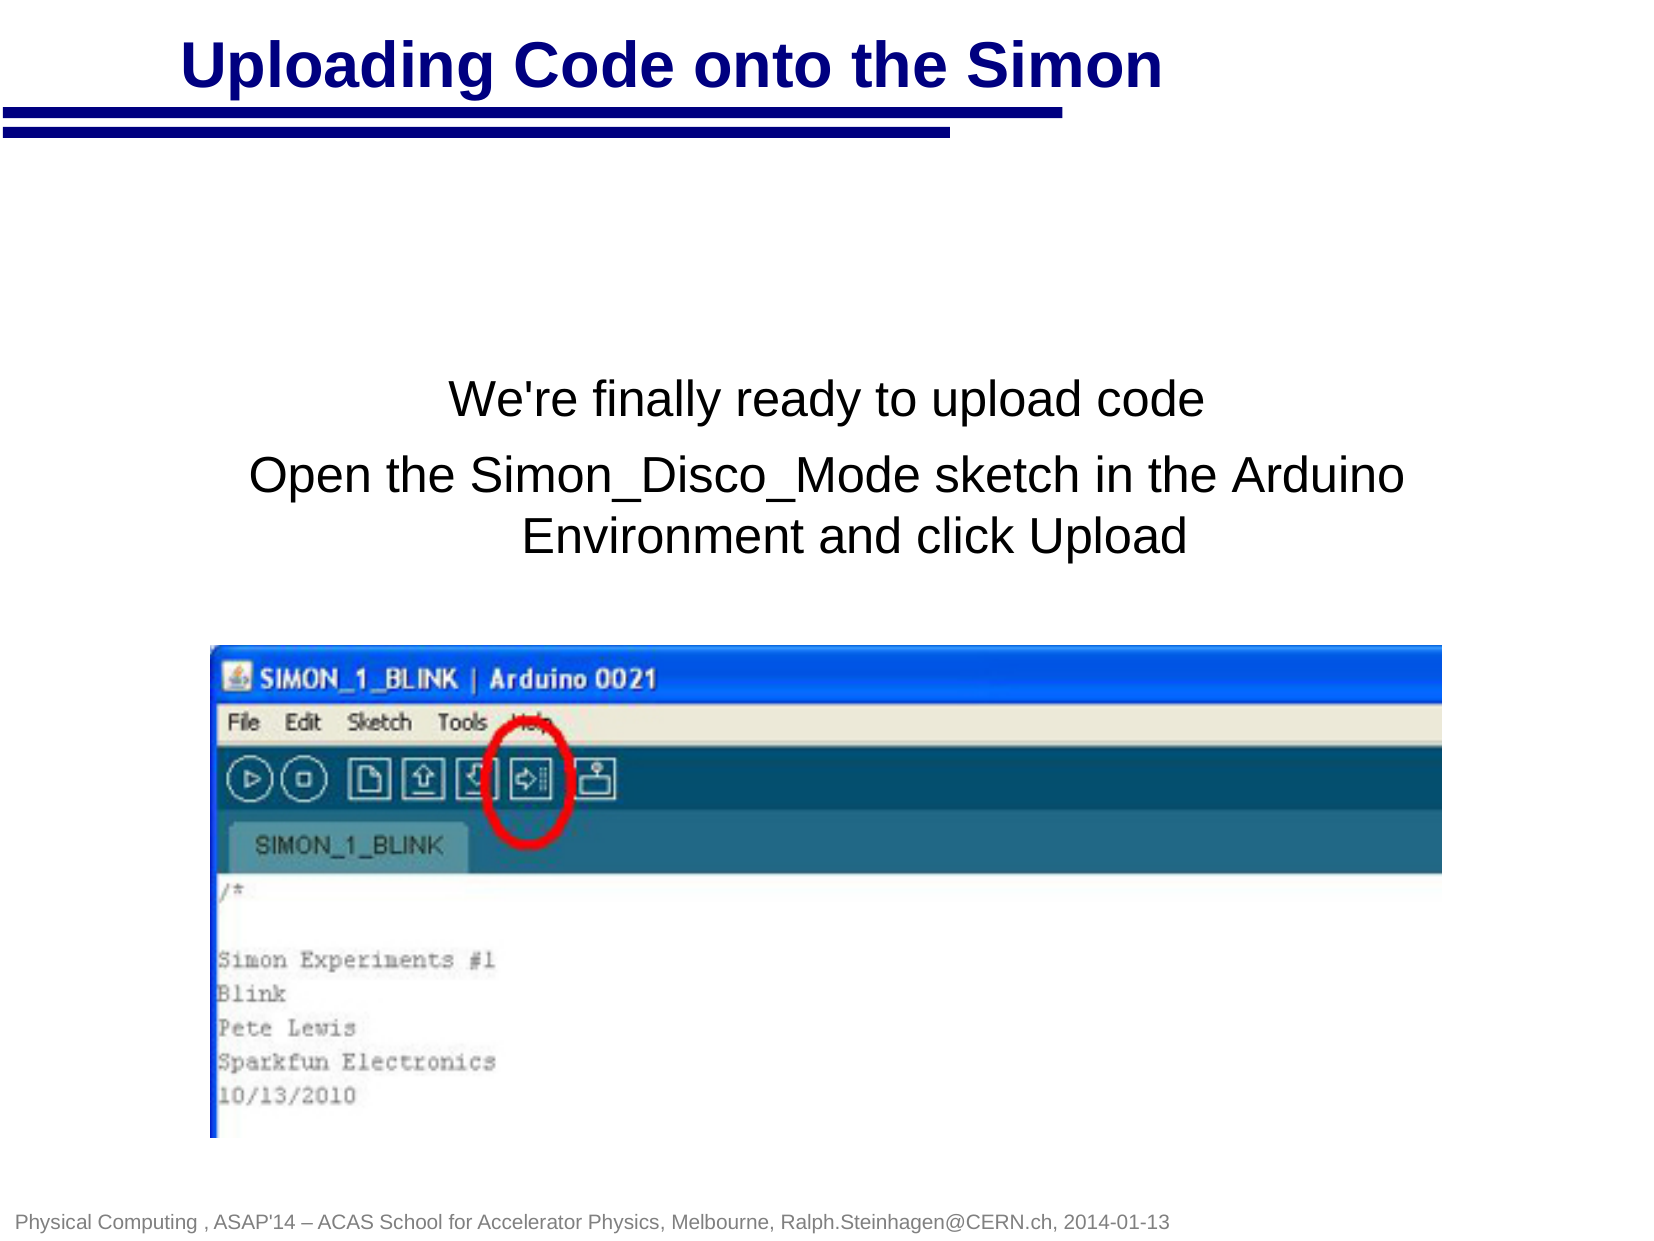

# Uploading Code onto the Simon
We're finally ready to upload code
Open the Simon_Disco_Mode sketch in the Arduino Environment and click Upload